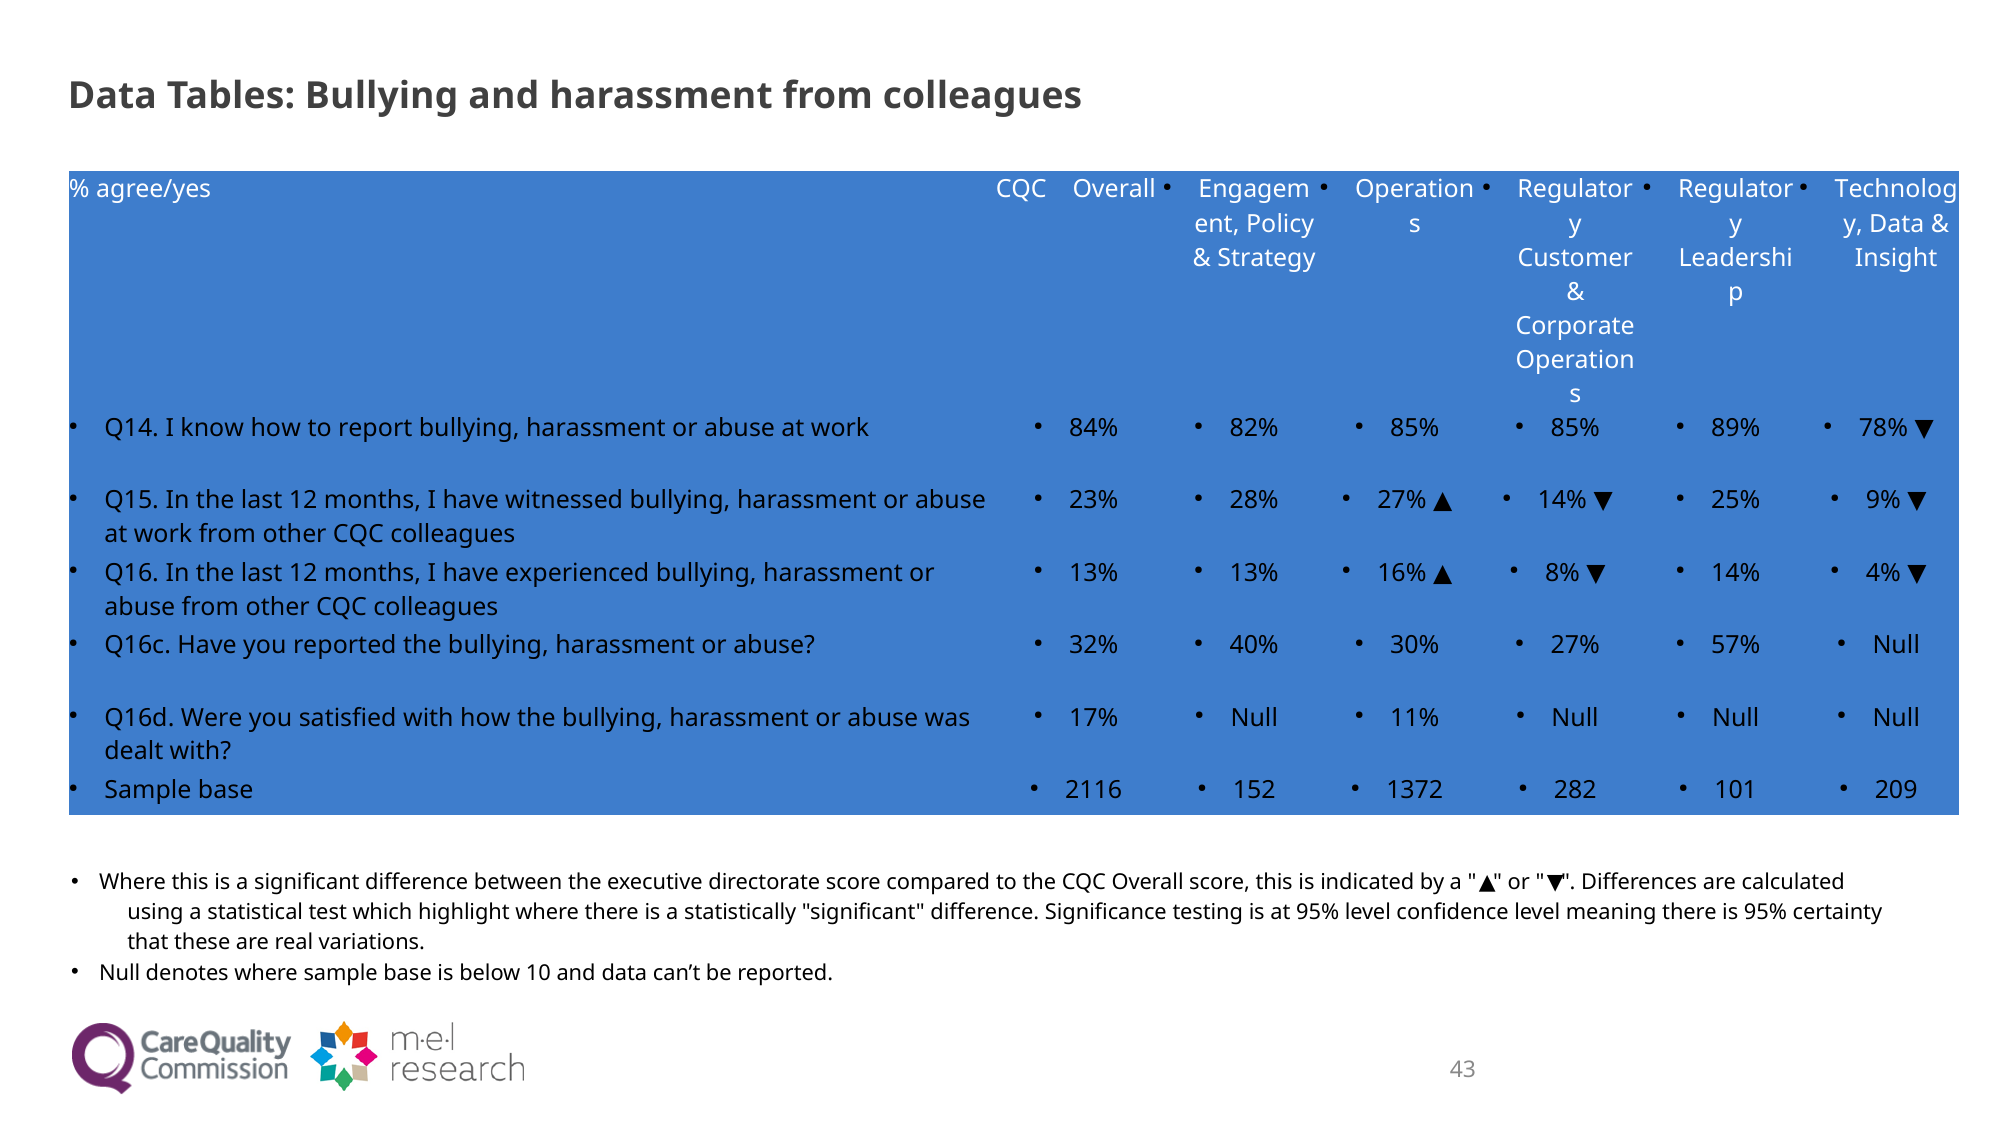

# Data Tables: Bullying and harassment from colleagues
| % agree/yes | CQC Overall | Engagement, Policy & Strategy | Operations | Regulatory Customer & Corporate Operations | Regulatory Leadership | Technology, Data & Insight |
| --- | --- | --- | --- | --- | --- | --- |
| Q14. I know how to report bullying, harassment or abuse at work | 84% | 82% | 85% | 85% | 89% | 78% ▼ |
| Q15. In the last 12 months, I have witnessed bullying, harassment or abuse at work from other CQC colleagues | 23% | 28% | 27% ▲ | 14% ▼ | 25% | 9% ▼ |
| Q16. In the last 12 months, I have experienced bullying, harassment or abuse from other CQC colleagues | 13% | 13% | 16% ▲ | 8% ▼ | 14% | 4% ▼ |
| Q16c. Have you reported the bullying, harassment or abuse? | 32% | 40% | 30% | 27% | 57% | Null |
| Q16d. Were you satisfied with how the bullying, harassment or abuse was dealt with? | 17% | Null | 11% | Null | Null | Null |
| Sample base | 2116 | 152 | 1372 | 282 | 101 | 209 |
Where this is a significant difference between the executive directorate score compared to the CQC Overall score, this is indicated by a "▲" or "▼". Differences are calculated using a statistical test which highlight where there is a statistically "significant" difference. Significance testing is at 95% level confidence level meaning there is 95% certainty that these are real variations.
Null denotes where sample base is below 10 and data can’t be reported.